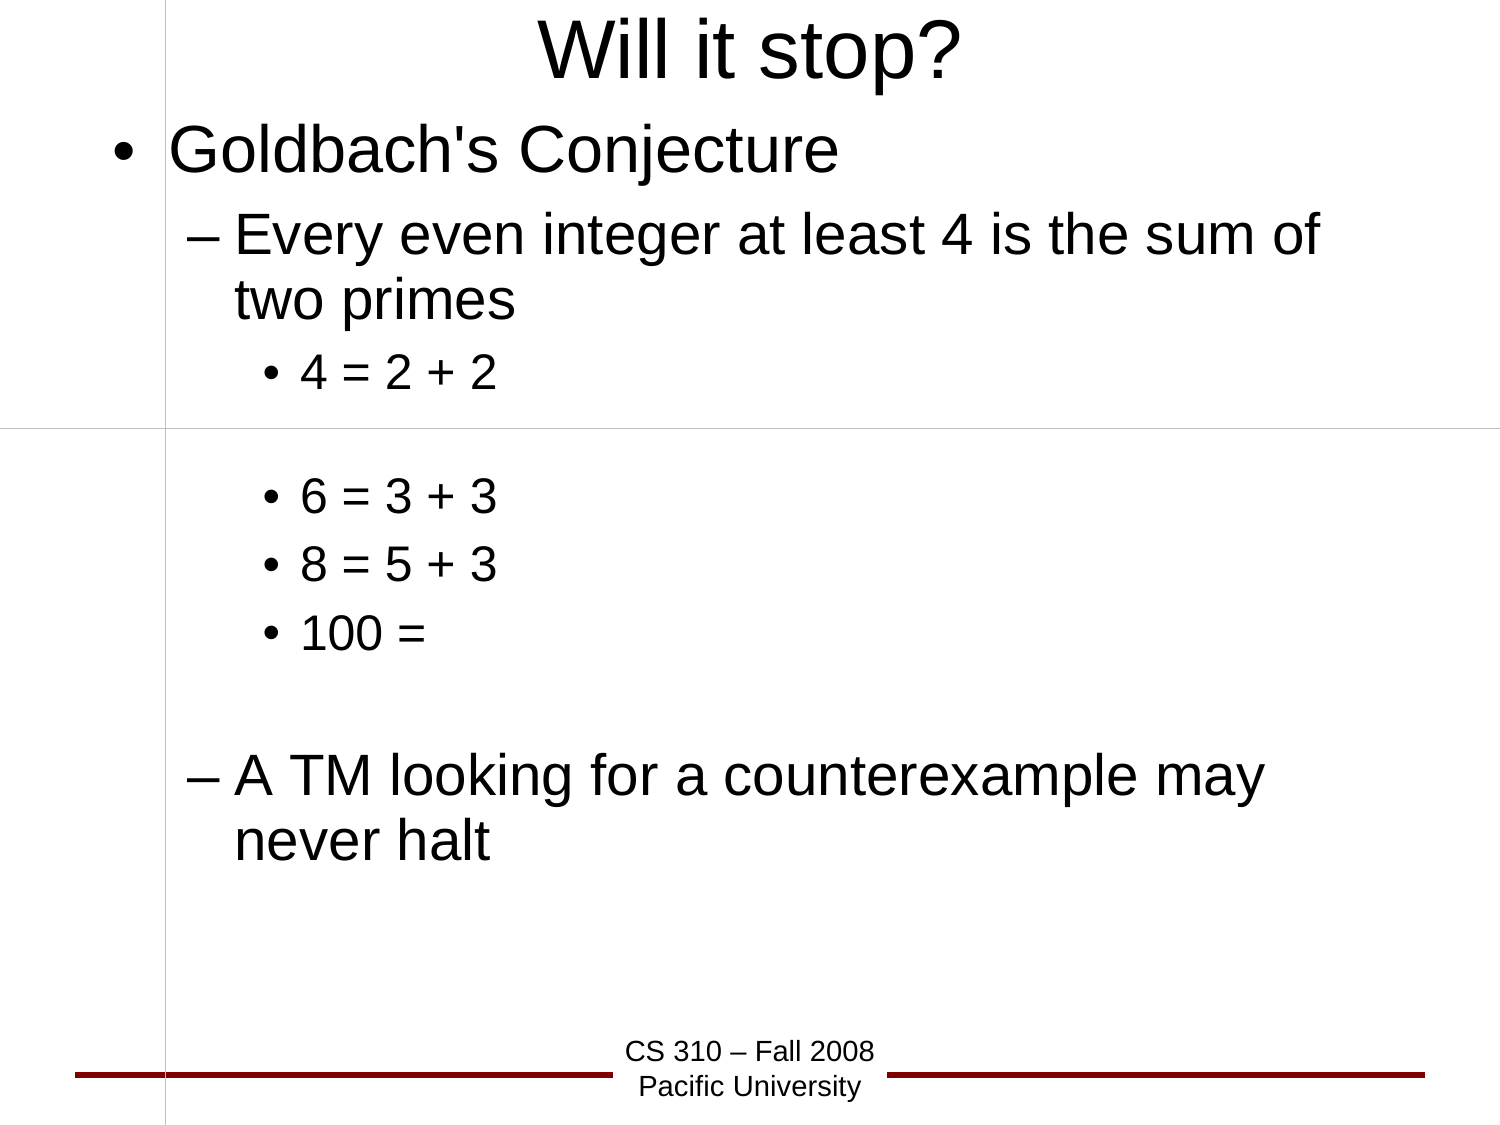

# Will it stop?
Goldbach's Conjecture
Every even integer at least 4 is the sum of two primes
4 = 2 + 2
6 = 3 + 3
8 = 5 + 3
100 =
A TM looking for a counterexample may never halt